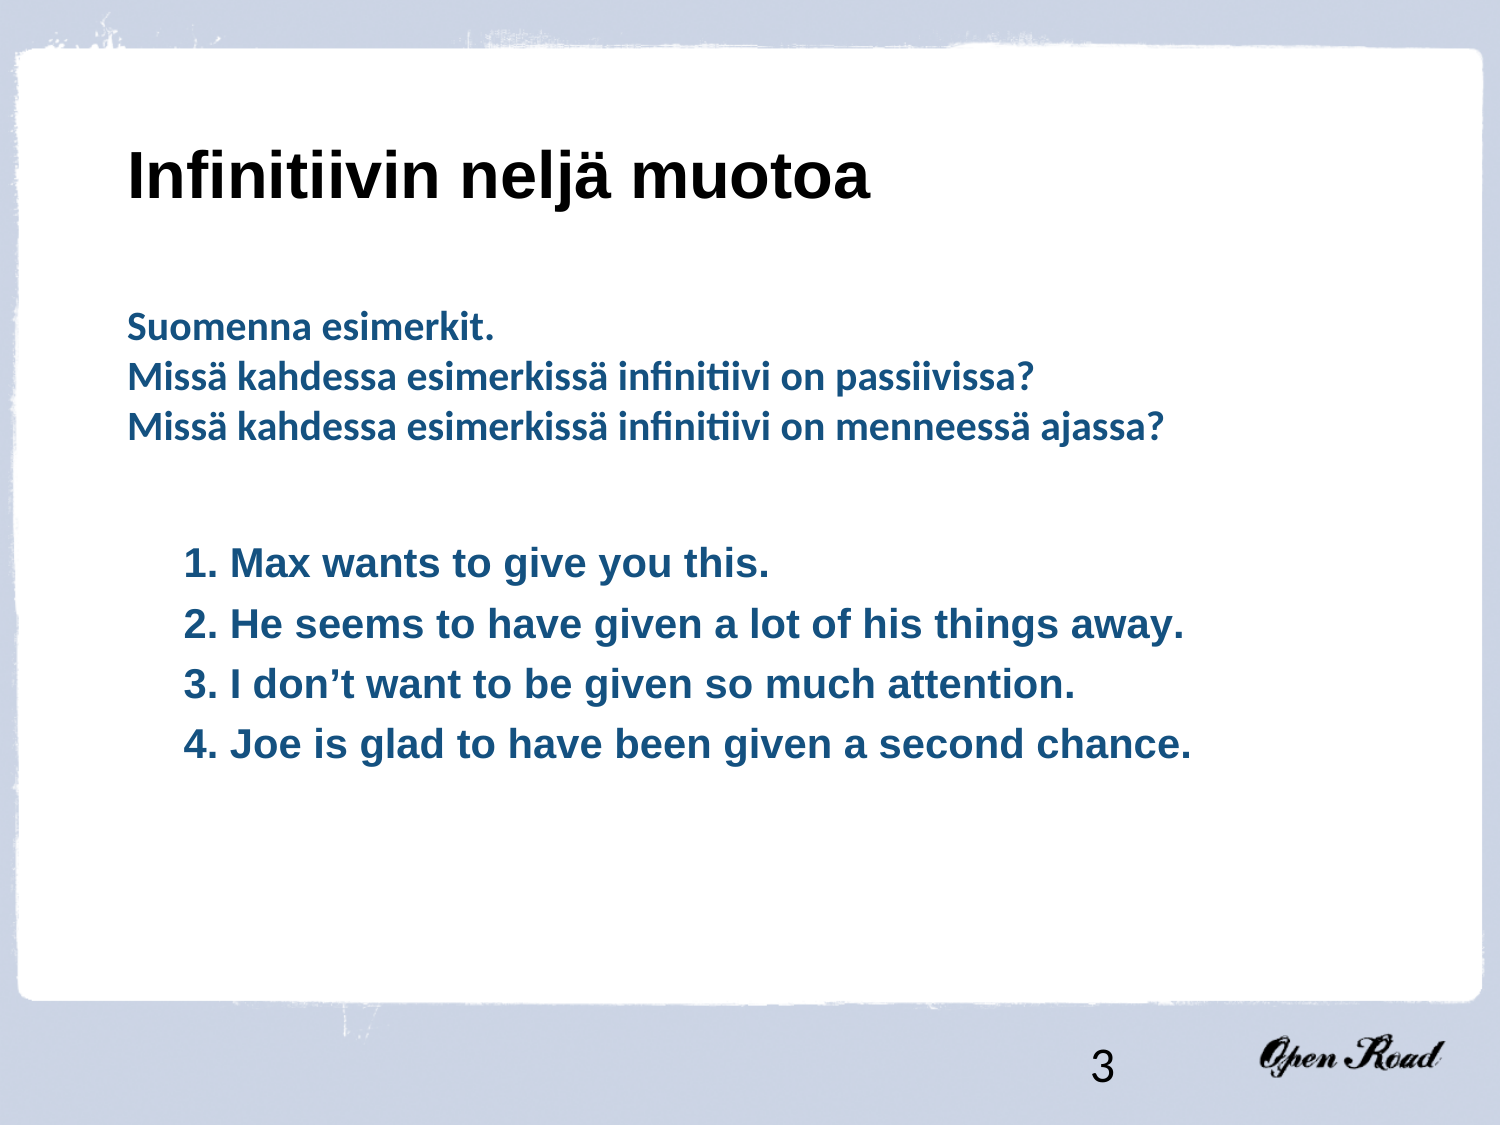

# Infinitiivin neljä muotoa
Suomenna esimerkit.
Missä kahdessa esimerkissä infinitiivi on passiivissa?
Missä kahdessa esimerkissä infinitiivi on menneessä ajassa?
1. Max wants to give you this.
2. He seems to have given a lot of his things away.
3. I don’t want to be given so much attention.
4. Joe is glad to have been given a second chance.
2